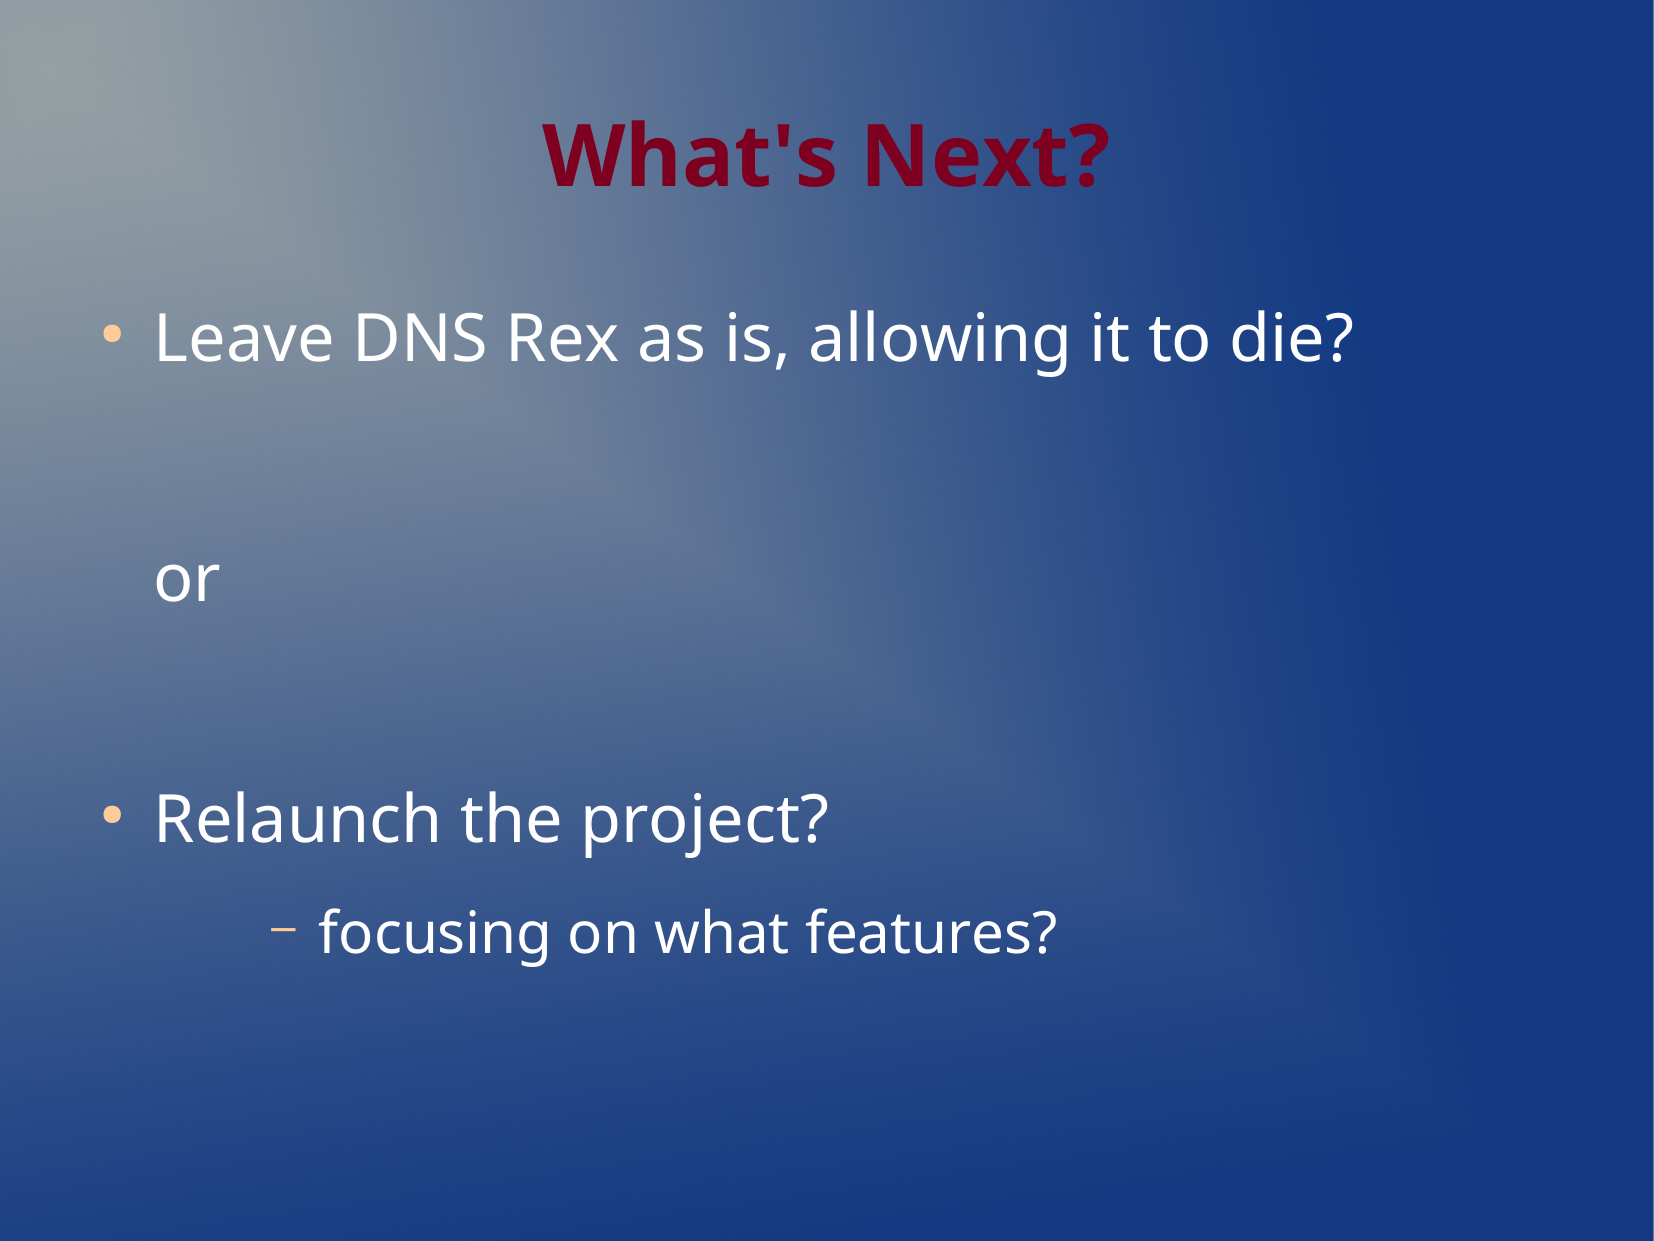

# What's Next?
Leave DNS Rex as is, allowing it to die?
or
Relaunch the project?
focusing on what features?